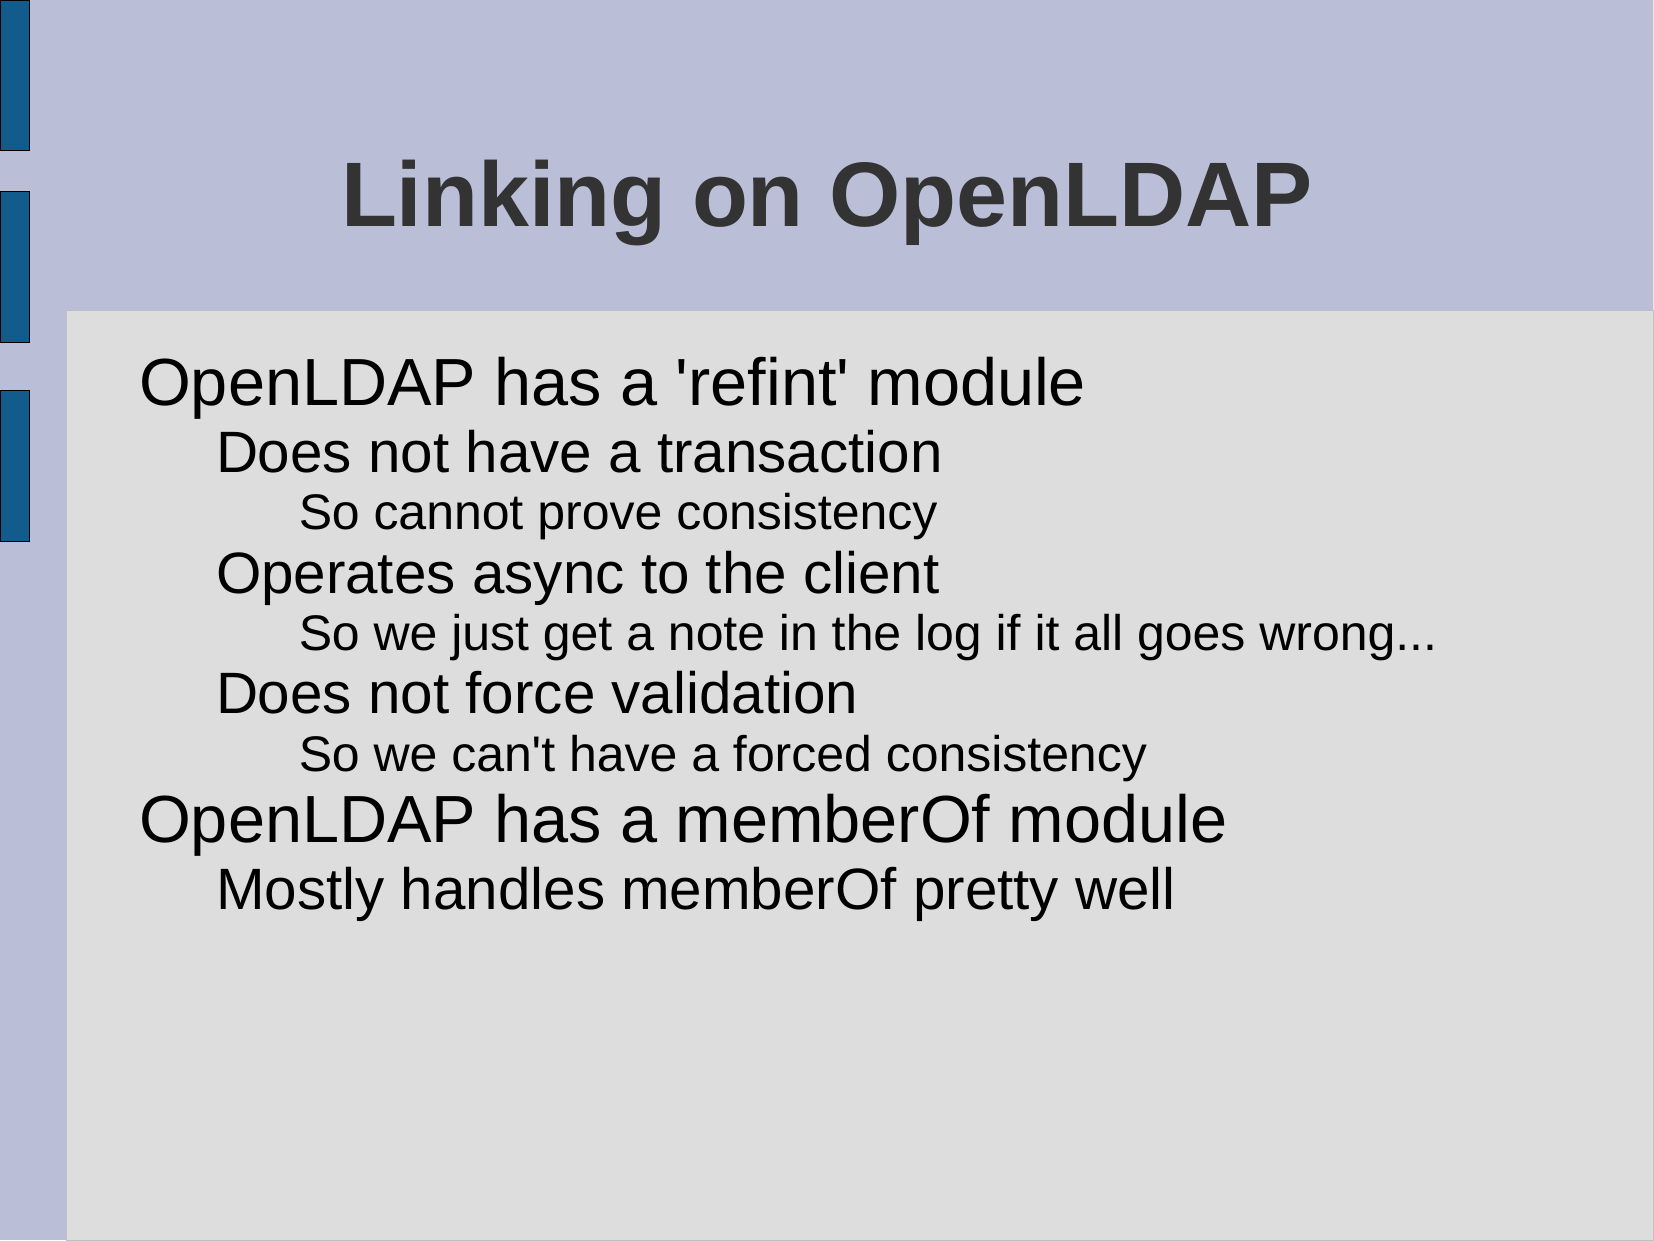

# Linking on OpenLDAP
OpenLDAP has a 'refint' module
Does not have a transaction
So cannot prove consistency
Operates async to the client
So we just get a note in the log if it all goes wrong...
Does not force validation
So we can't have a forced consistency
OpenLDAP has a memberOf module
Mostly handles memberOf pretty well